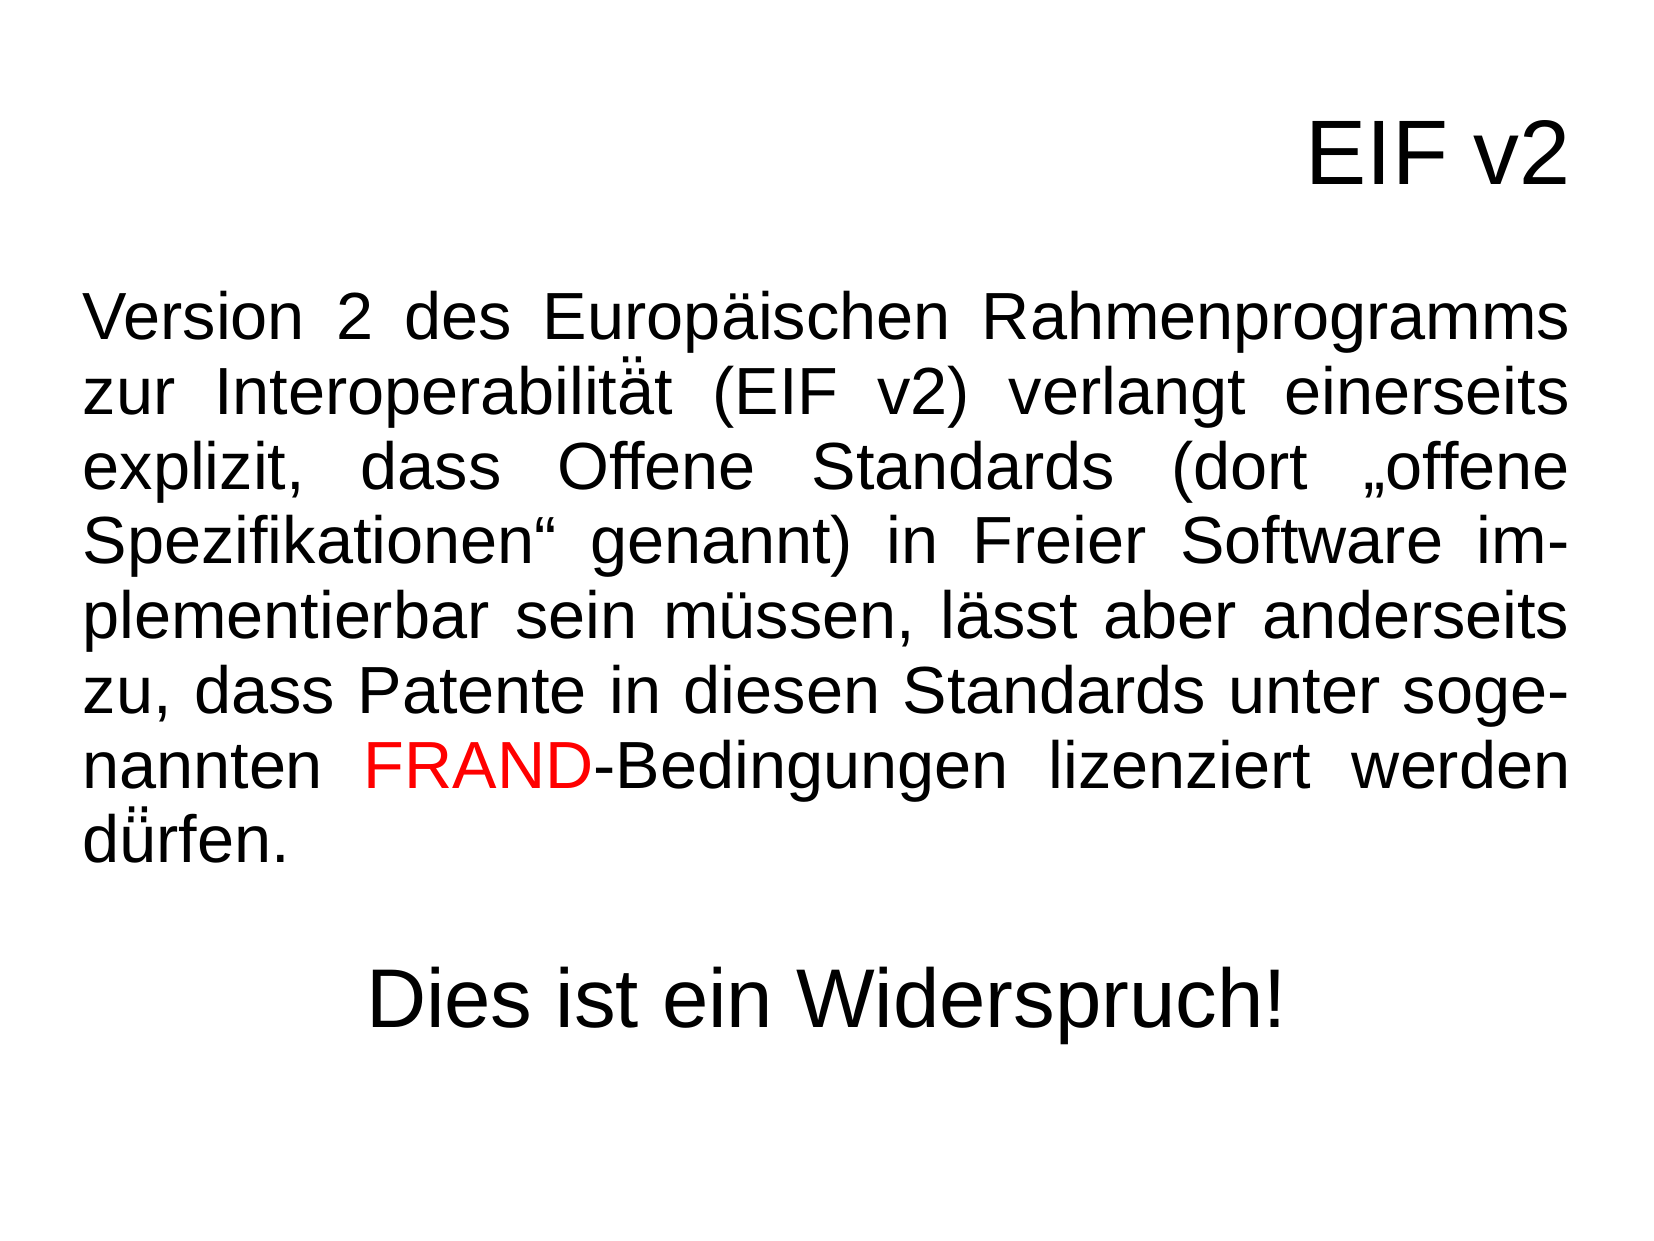

# EIF v2
Version 2 des Europäischen Rahmenprogramms zur Interoperabilitä̈t (EIF v2) verlangt einerseits explizit, dass Offene Standards (dort „offene Spezifikationen“ genannt) in Freier Software im-plementierbar sein müssen, lässt aber anderseits zu, dass Patente in diesen Standards unter soge-nannten FRAND-Bedingungen lizenziert werden dü̈rfen.
Dies ist ein Widerspruch!